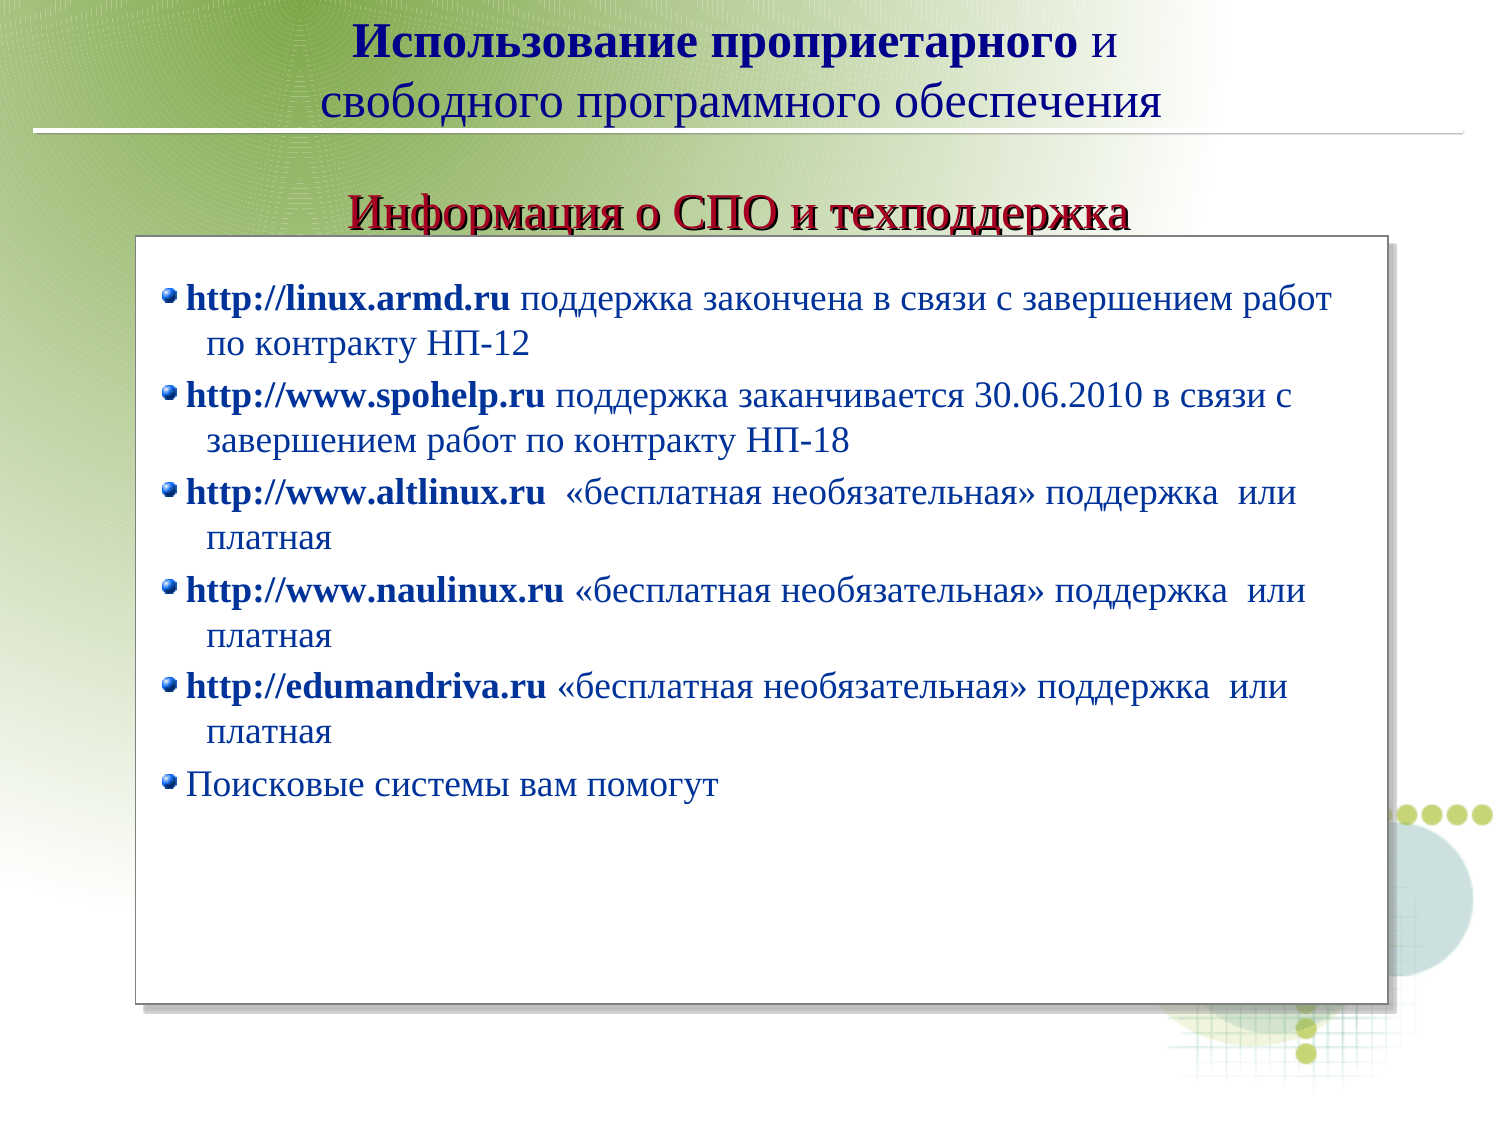

Использование проприетарного и
свободного программного обеспечения
Информация о СПО и техподдержка
 http://linux.armd.ru поддержка закончена в связи с завершением работ по контракту НП-12
 http://www.spohelp.ru поддержка заканчивается 30.06.2010 в связи с завершением работ по контракту НП-18
 http://www.altlinux.ru «бесплатная необязательная» поддержка или платная
 http://www.naulinux.ru «бесплатная необязательная» поддержка или платная
 http://edumandriva.ru «бесплатная необязательная» поддержка или платная
 Поисковые системы вам помогут